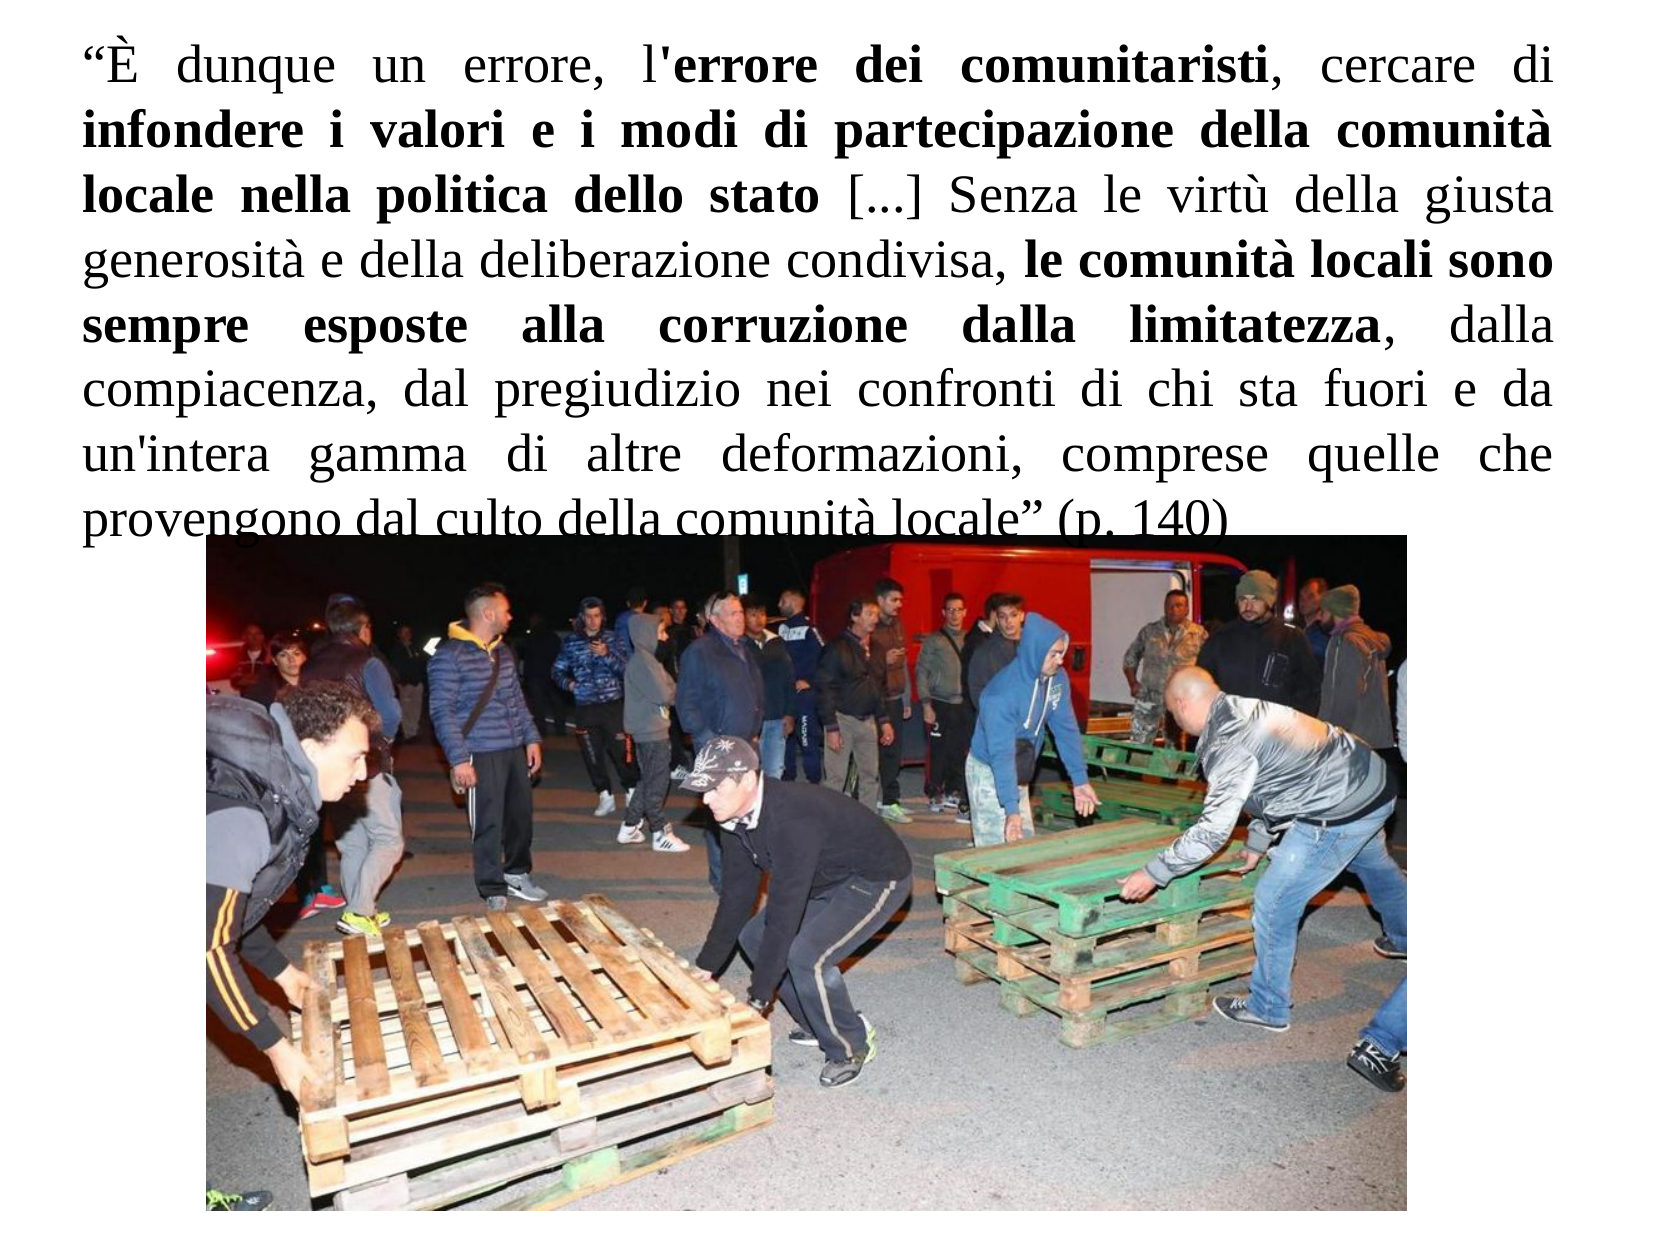

# “È dunque un errore, l'errore dei comunitaristi, cercare di infondere i valori e i modi di partecipazione della comunità locale nella politica dello stato [...] Senza le virtù della giusta generosità e della deliberazione condivisa, le comunità locali sono sempre esposte alla corruzione dalla limitatezza, dalla compiacenza, dal pregiudizio nei confronti di chi sta fuori e da un'intera gamma di altre deformazioni, comprese quelle che provengono dal culto della comunità locale” (p. 140)